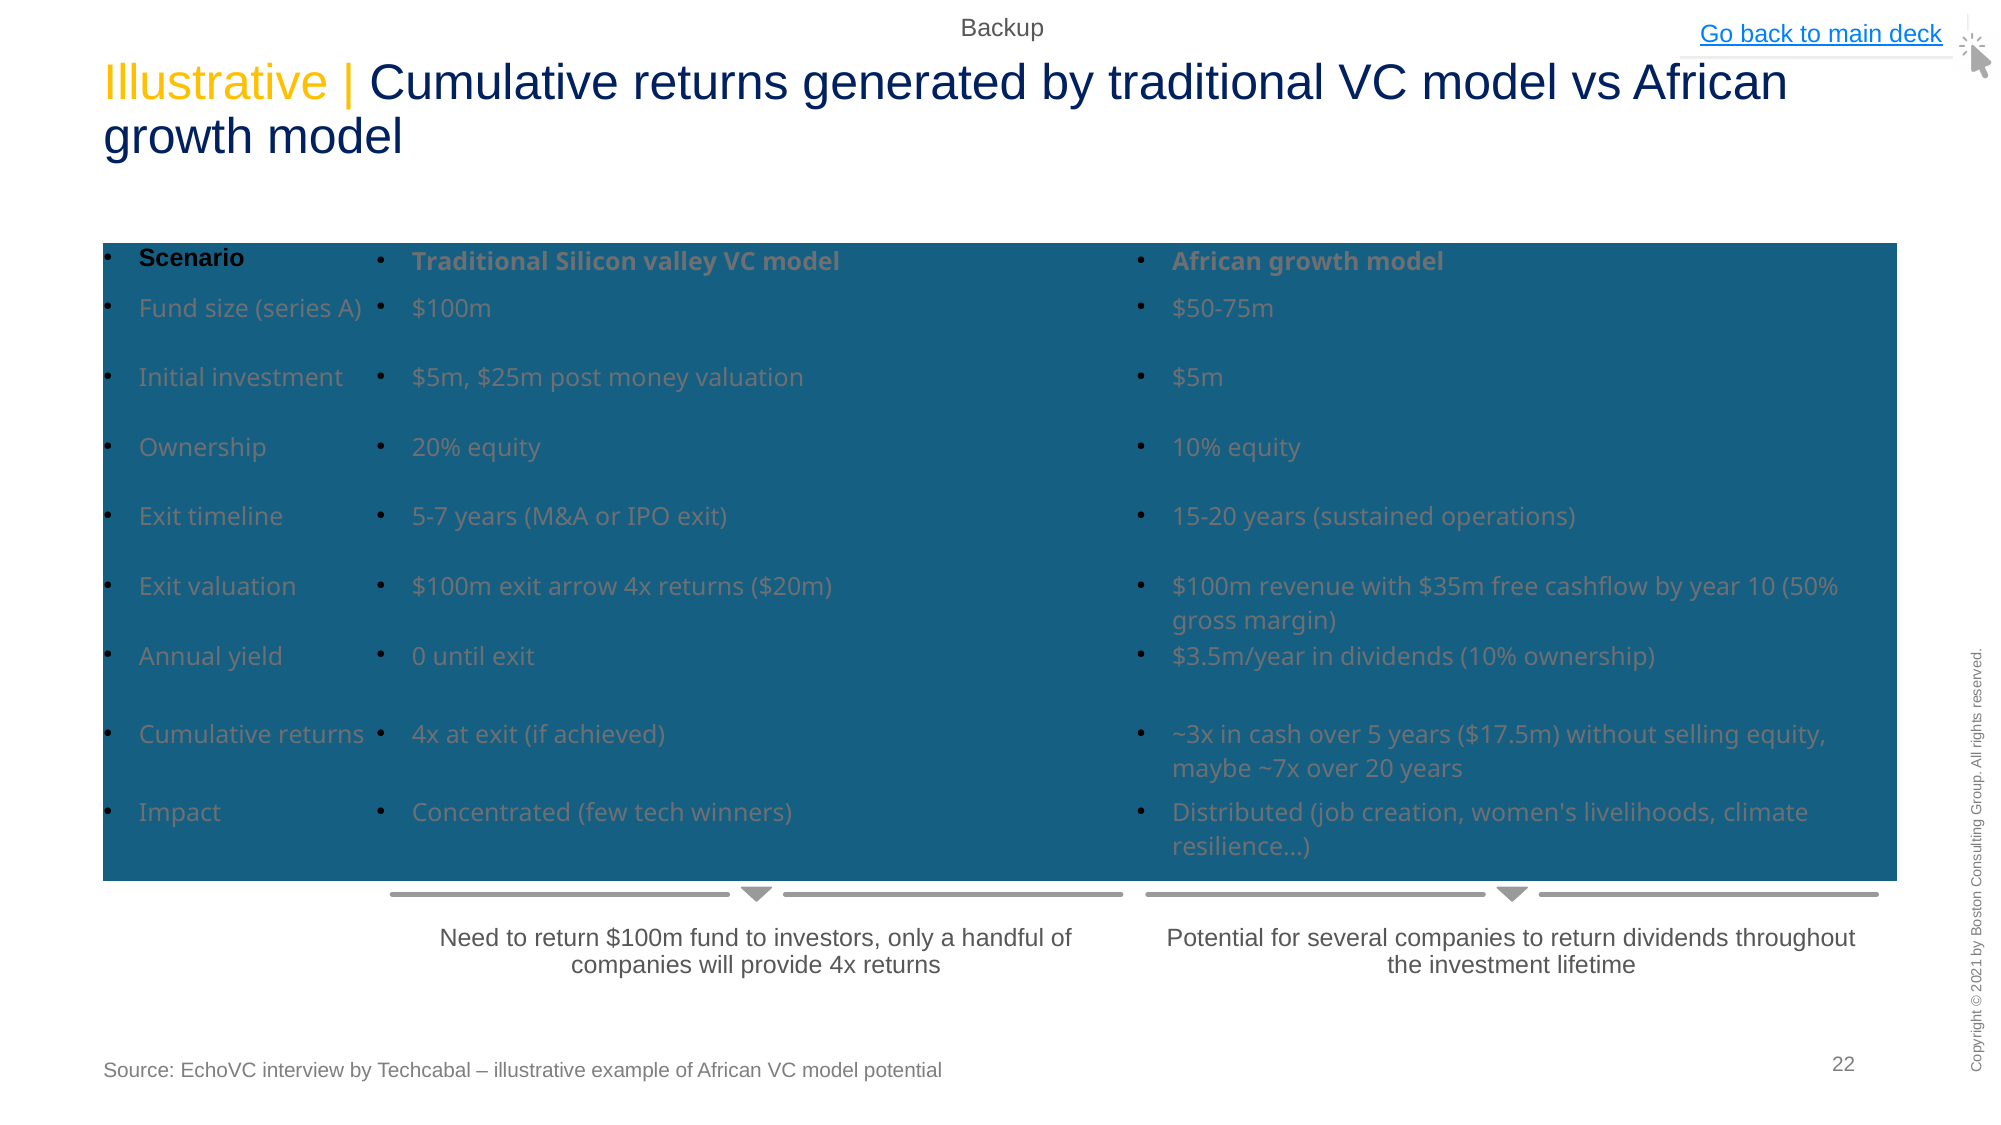

Go back to main deck
# Illustrative | Cumulative returns generated by traditional VC model vs African growth model
| Scenario | Traditional Silicon valley VC model | African growth model |
| --- | --- | --- |
| Fund size (series A) | $100m | $50-75m |
| Initial investment | $5m, $25m post money valuation | $5m |
| Ownership | 20% equity | 10% equity |
| Exit timeline | 5-7 years (M&A or IPO exit) | 15-20 years (sustained operations) |
| Exit valuation | $100m exit arrow 4x returns ($20m) | $100m revenue with $35m free cashflow by year 10 (50% gross margin) |
| Annual yield | 0 until exit | $3.5m/year in dividends (10% ownership) |
| Cumulative returns | 4x at exit (if achieved) | ~3x in cash over 5 years ($17.5m) without selling equity, maybe ~7x over 20 years |
| Impact | Concentrated (few tech winners) | Distributed (job creation, women's livelihoods, climate resilience…) |
Need to return $100m fund to investors, only a handful of companies will provide 4x returns
Potential for several companies to return dividends throughout the investment lifetime
Source: EchoVC interview by Techcabal – illustrative example of African VC model potential